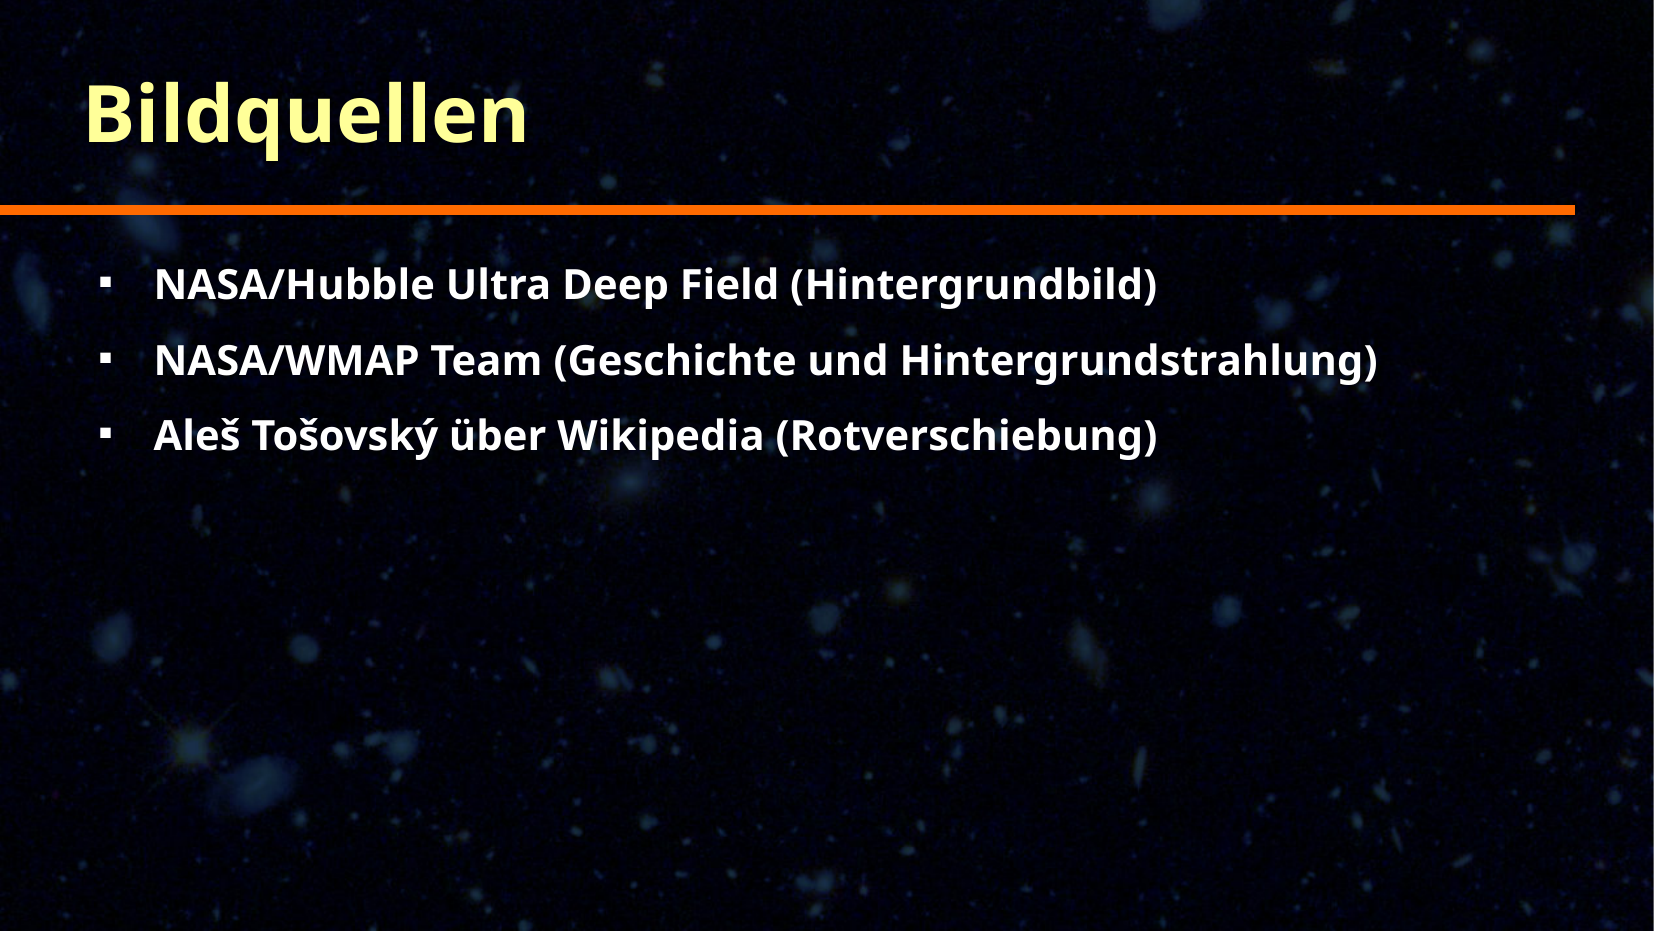

# Bildquellen
NASA/Hubble Ultra Deep Field (Hintergrundbild)
NASA/WMAP Team (Geschichte und Hintergrundstrahlung)
Aleš Tošovský über Wikipedia (Rotverschiebung)